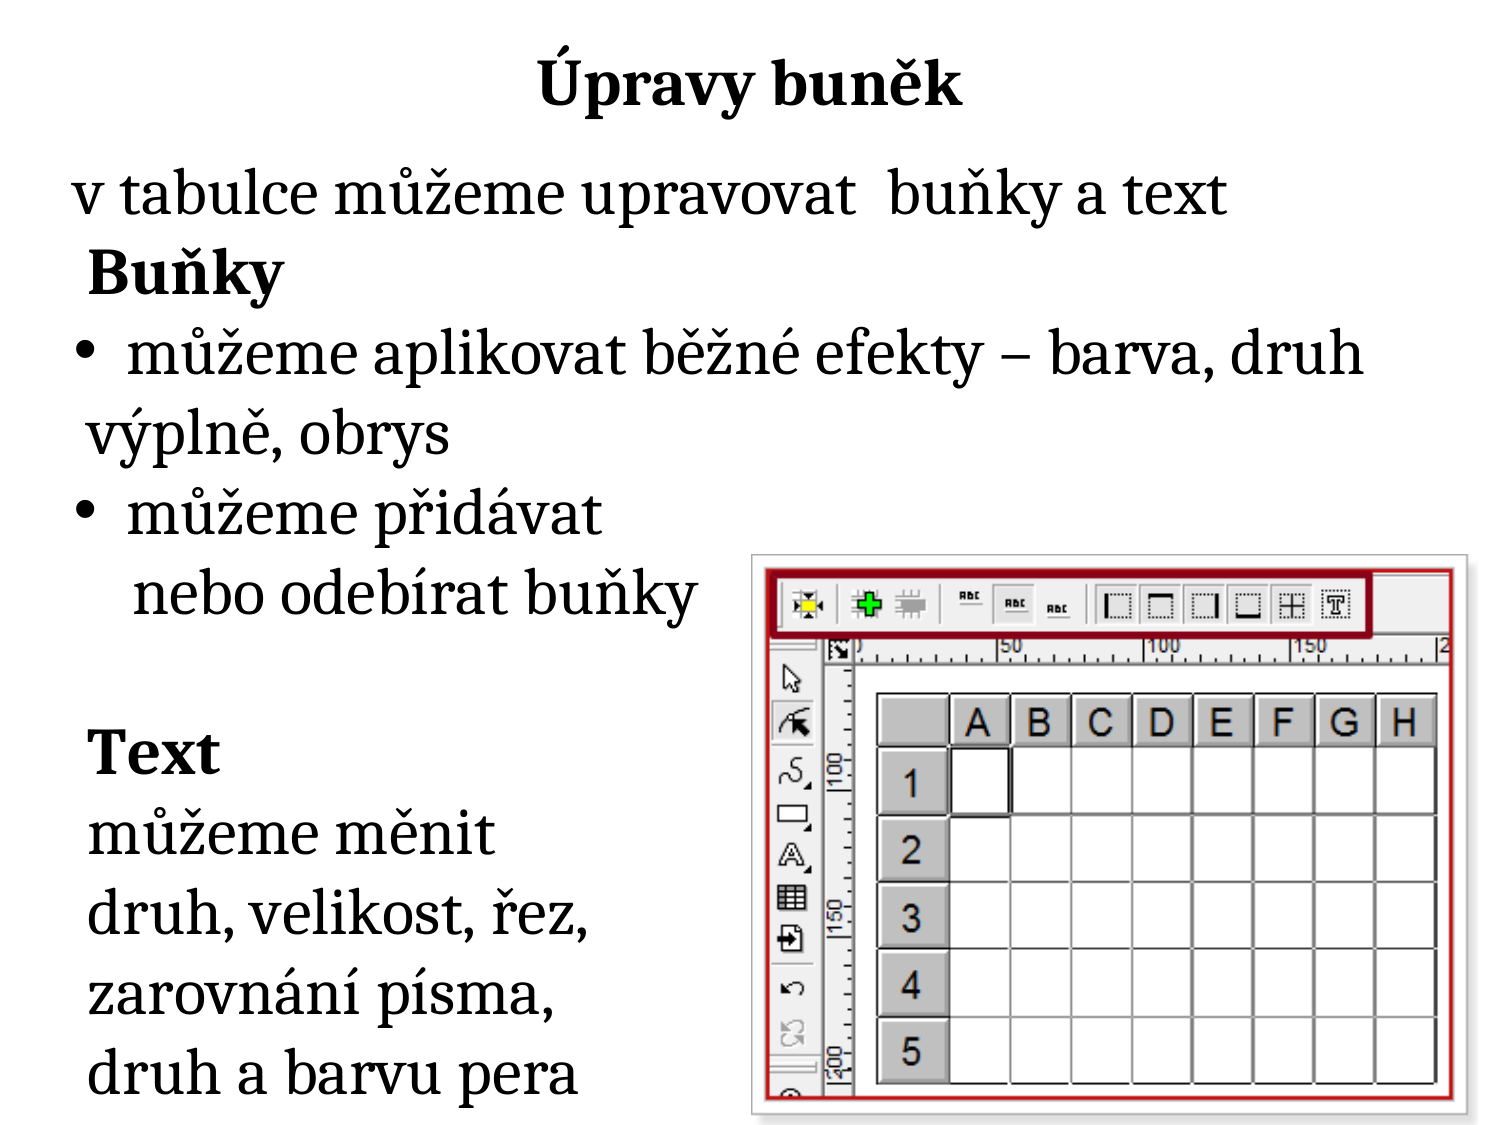

Úpravy buněk
v tabulce můžeme upravovat buňky a text
	Buňky
 můžeme aplikovat běžné efekty – barva, druh výplně, obrys
 můžeme přidávat
	 nebo odebírat buňky
	Text
	můžeme měnit
	druh, velikost, řez,
	zarovnání písma,
	druh a barvu pera